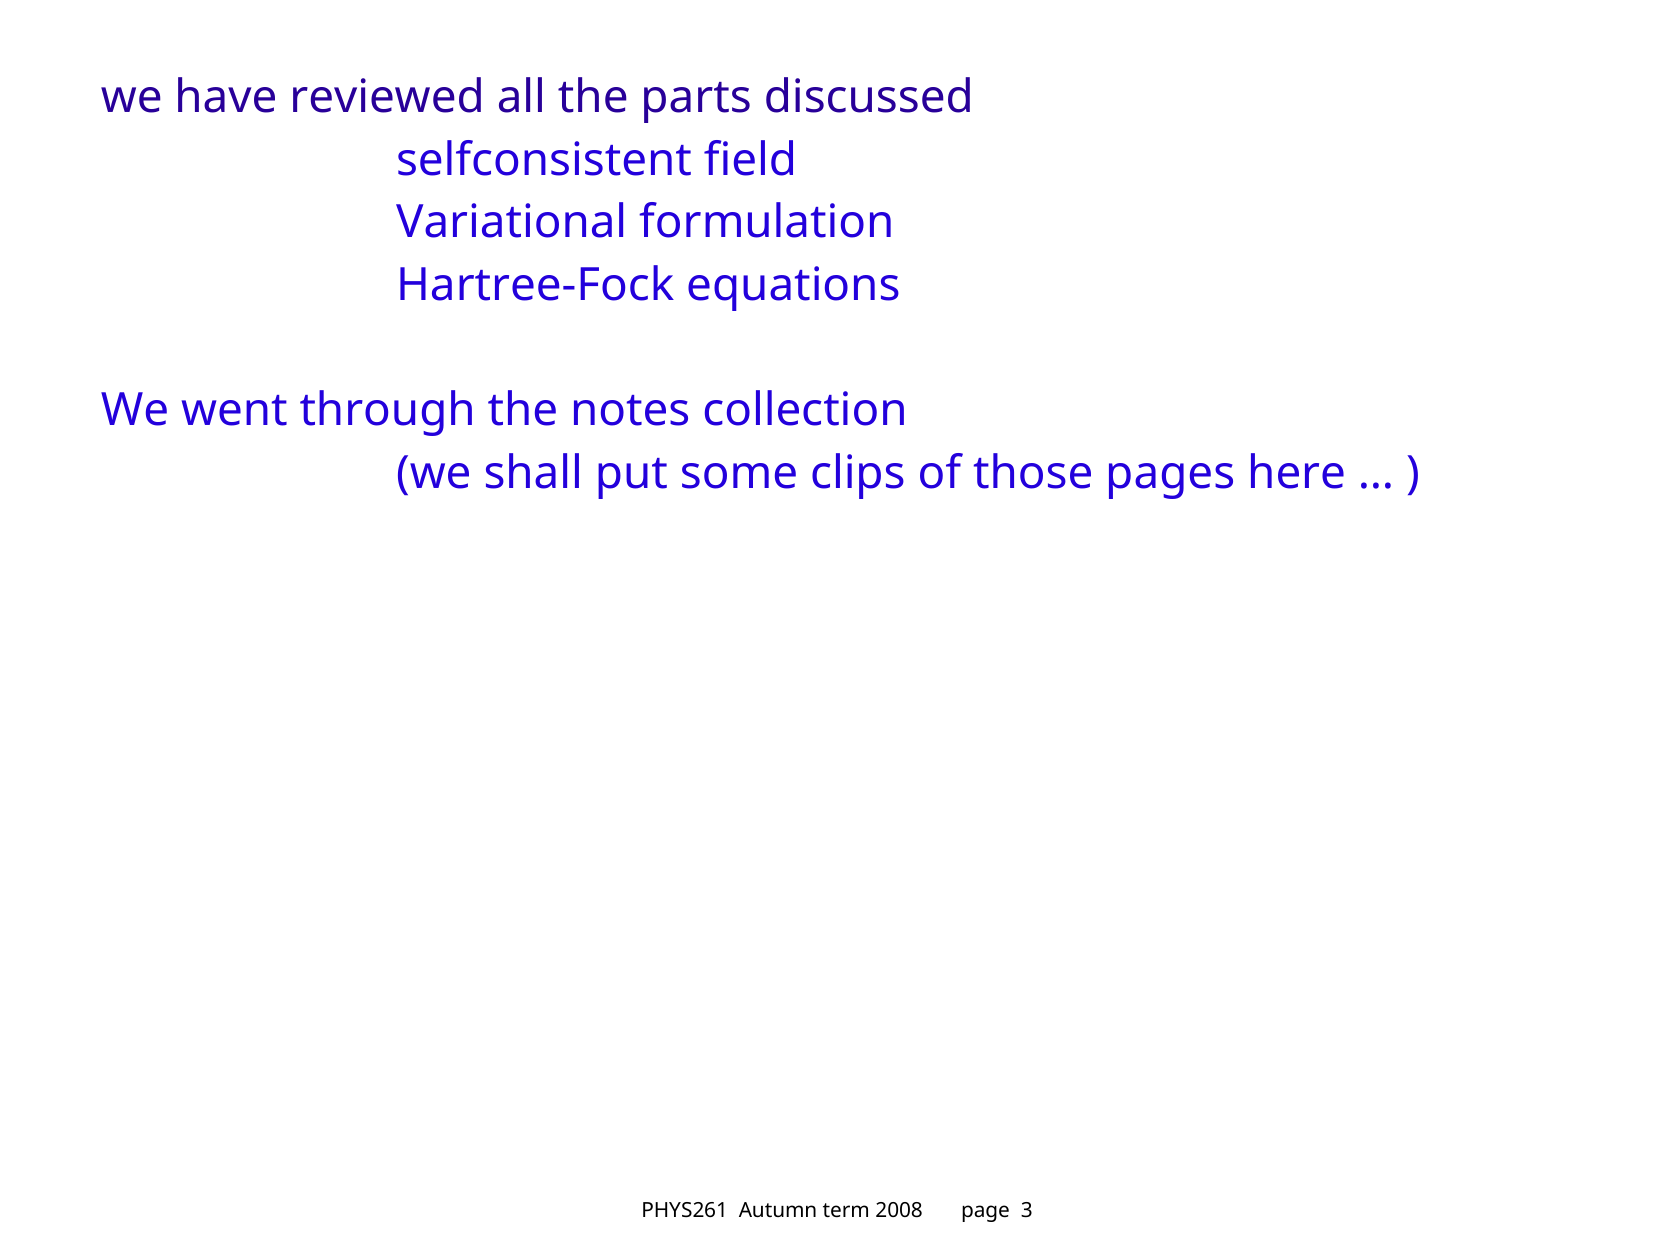

we have reviewed all the parts discussed
				selfconsistent field
				Variational formulation
				Hartree-Fock equations
We went through the notes collection
				(we shall put some clips of those pages here … )